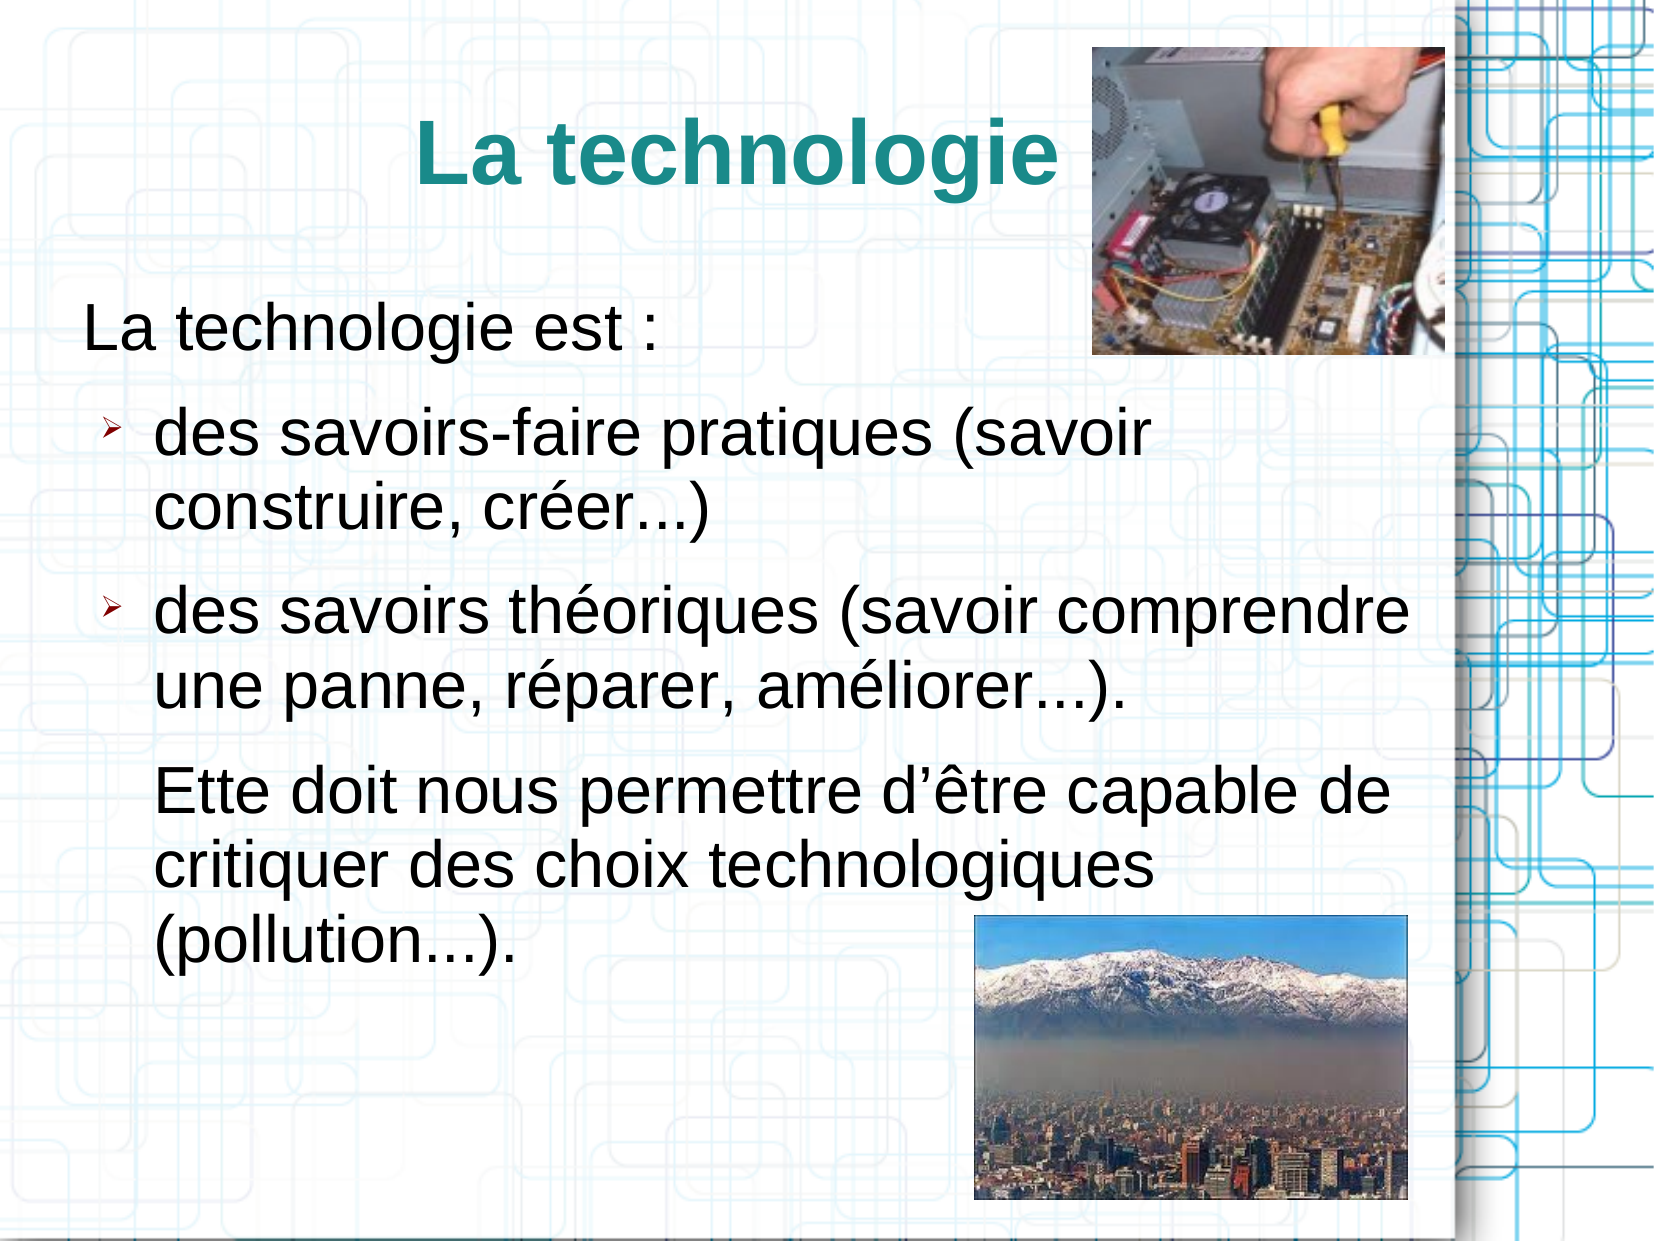

# La technologie
La technologie est :
des savoirs-faire pratiques (savoir construire, créer...)
des savoirs théoriques (savoir comprendre une panne, réparer, améliorer...).
Ette doit nous permettre d’être capable de critiquer des choix technologiques (pollution...).